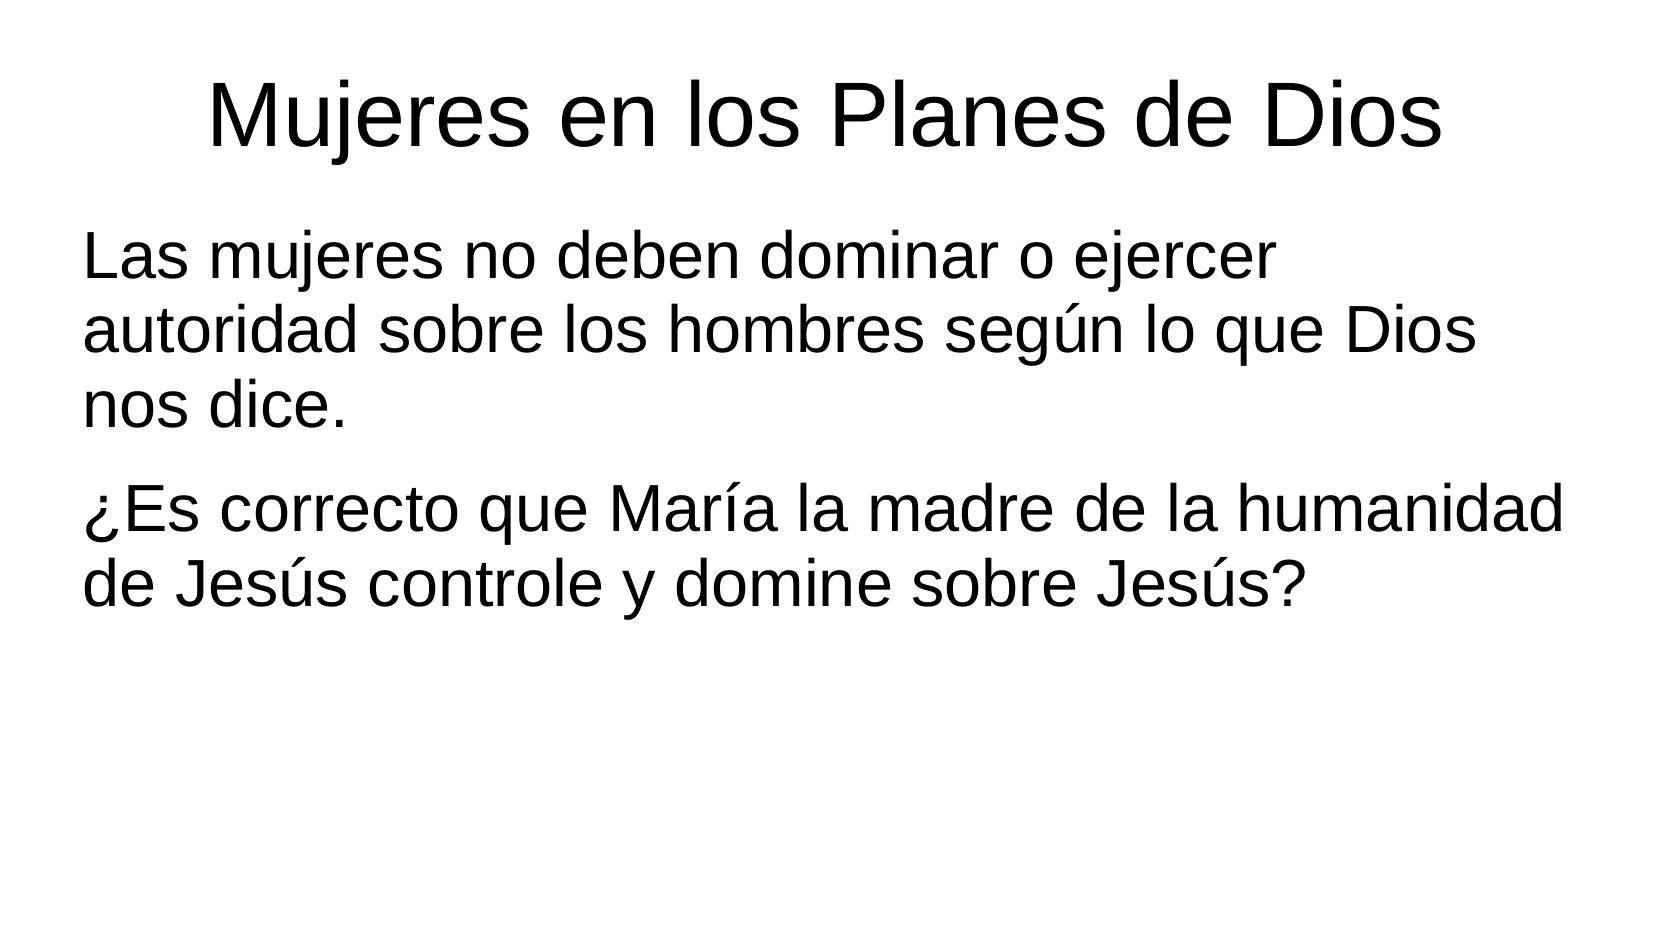

# Mujeres en los Planes de Dios
Las mujeres no deben dominar o ejercer autoridad sobre los hombres según lo que Dios nos dice.
¿Es correcto que María la madre de la humanidad de Jesús controle y domine sobre Jesús?